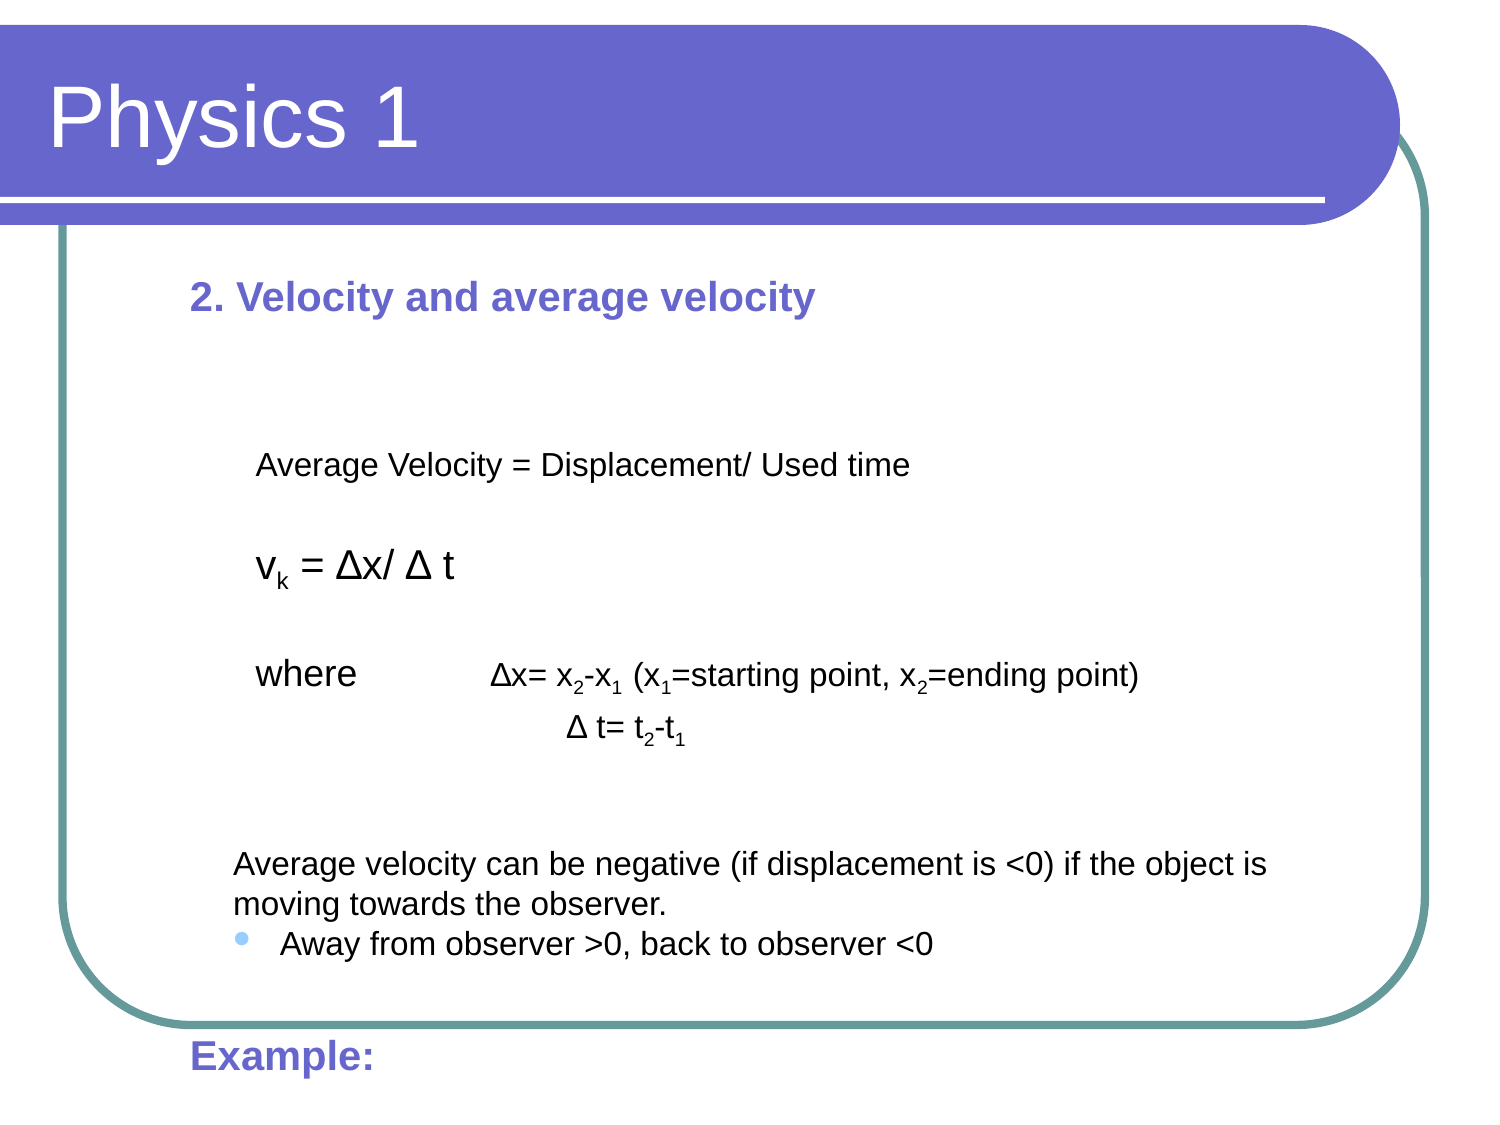

# Physics 1
2. Velocity and average velocity
Average Velocity = Displacement/ Used time
vk = ∆x/ ∆ t
where		∆x= x2-x1 (x1=starting point, x2=ending point)
		∆ t= t2-t1
Average velocity can be negative (if displacement is <0) if the object is moving towards the observer.
Away from observer >0, back to observer <0
Example: